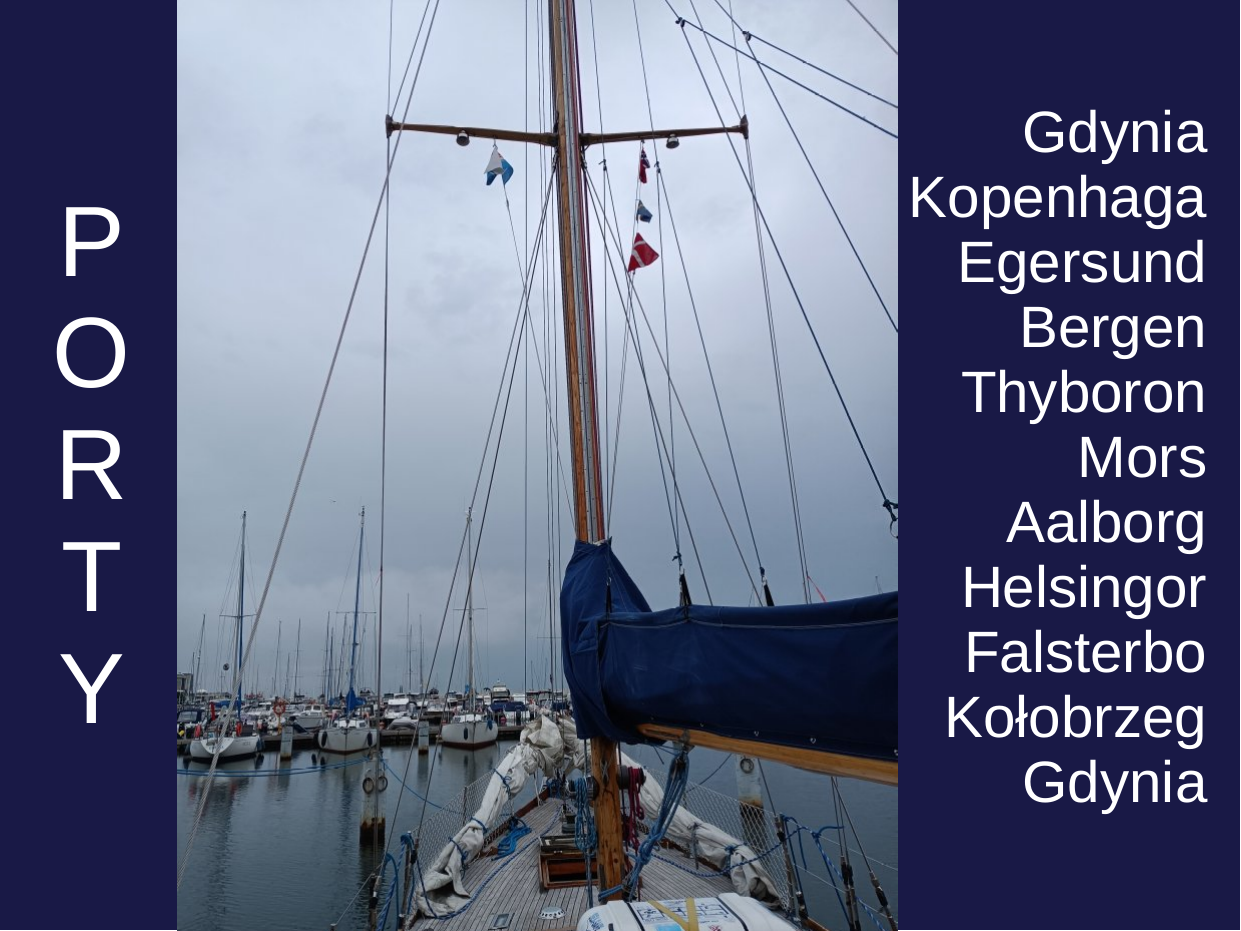

Gdynia
 Kopenhaga
 Egersund
Bergen
Thyboron
Mors
Aalborg
Helsingor
Falsterbo
Kołobrzeg
 Gdynia
PO
R
T
Y